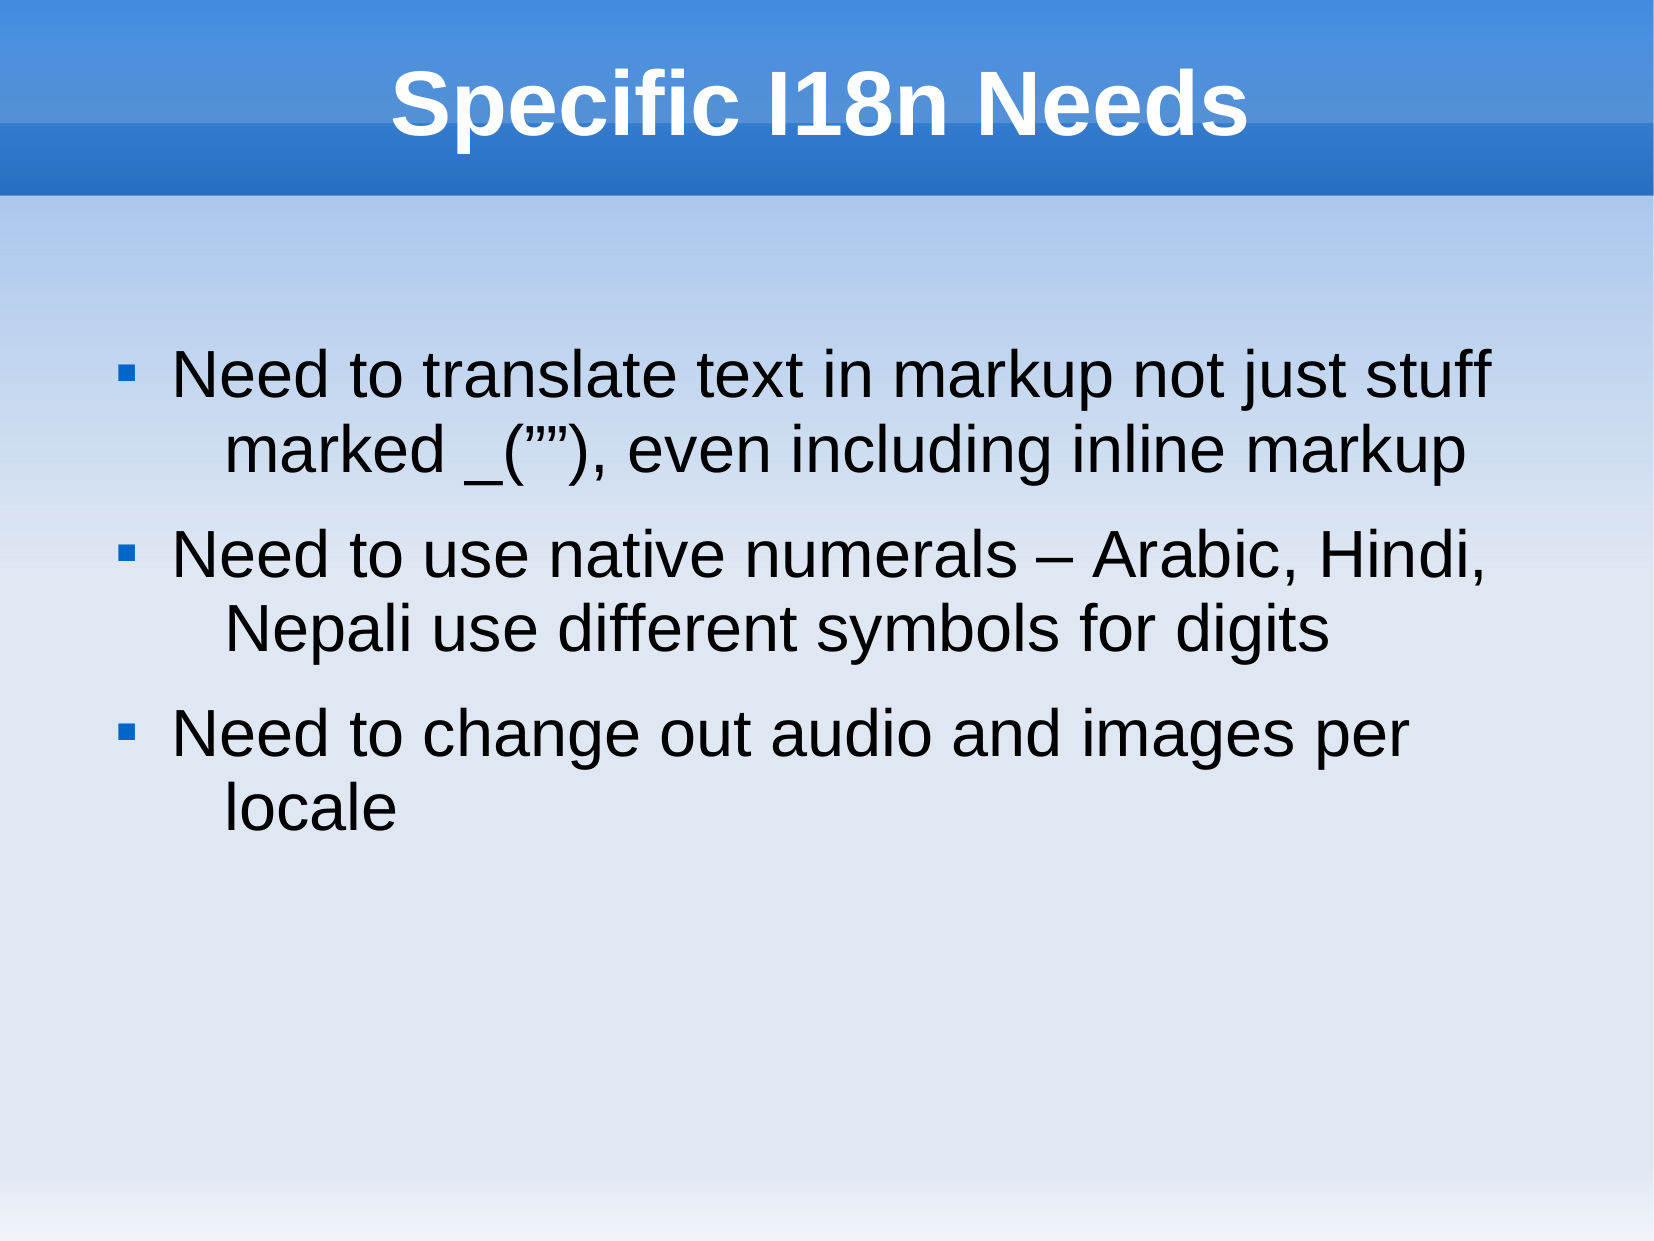

# Specific I18n Needs
Need to translate text in markup not just stuff marked _(””), even including inline markup
Need to use native numerals – Arabic, Hindi, Nepali use different symbols for digits
Need to change out audio and images per locale